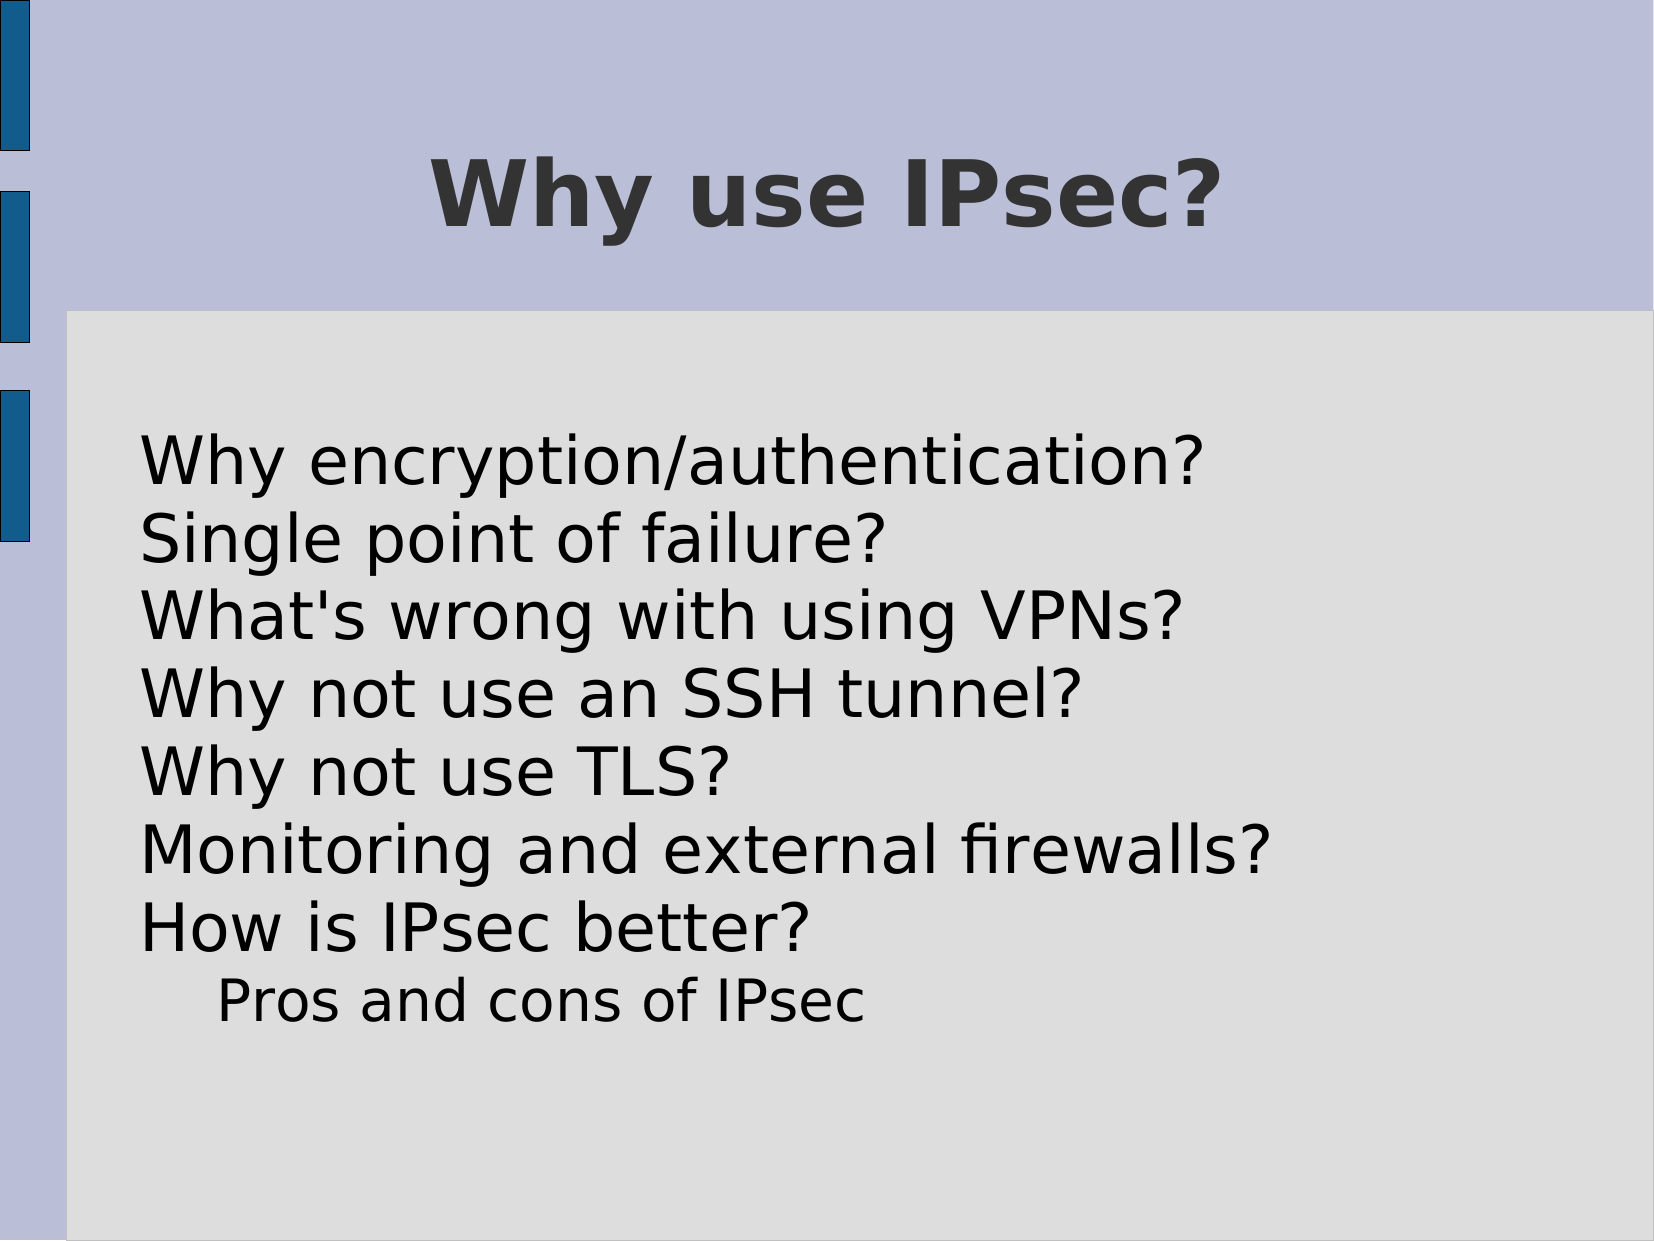

# Why use IPsec?
Why encryption/authentication?
Single point of failure?
What's wrong with using VPNs?
Why not use an SSH tunnel?
Why not use TLS?
Monitoring and external firewalls?
How is IPsec better?
Pros and cons of IPsec